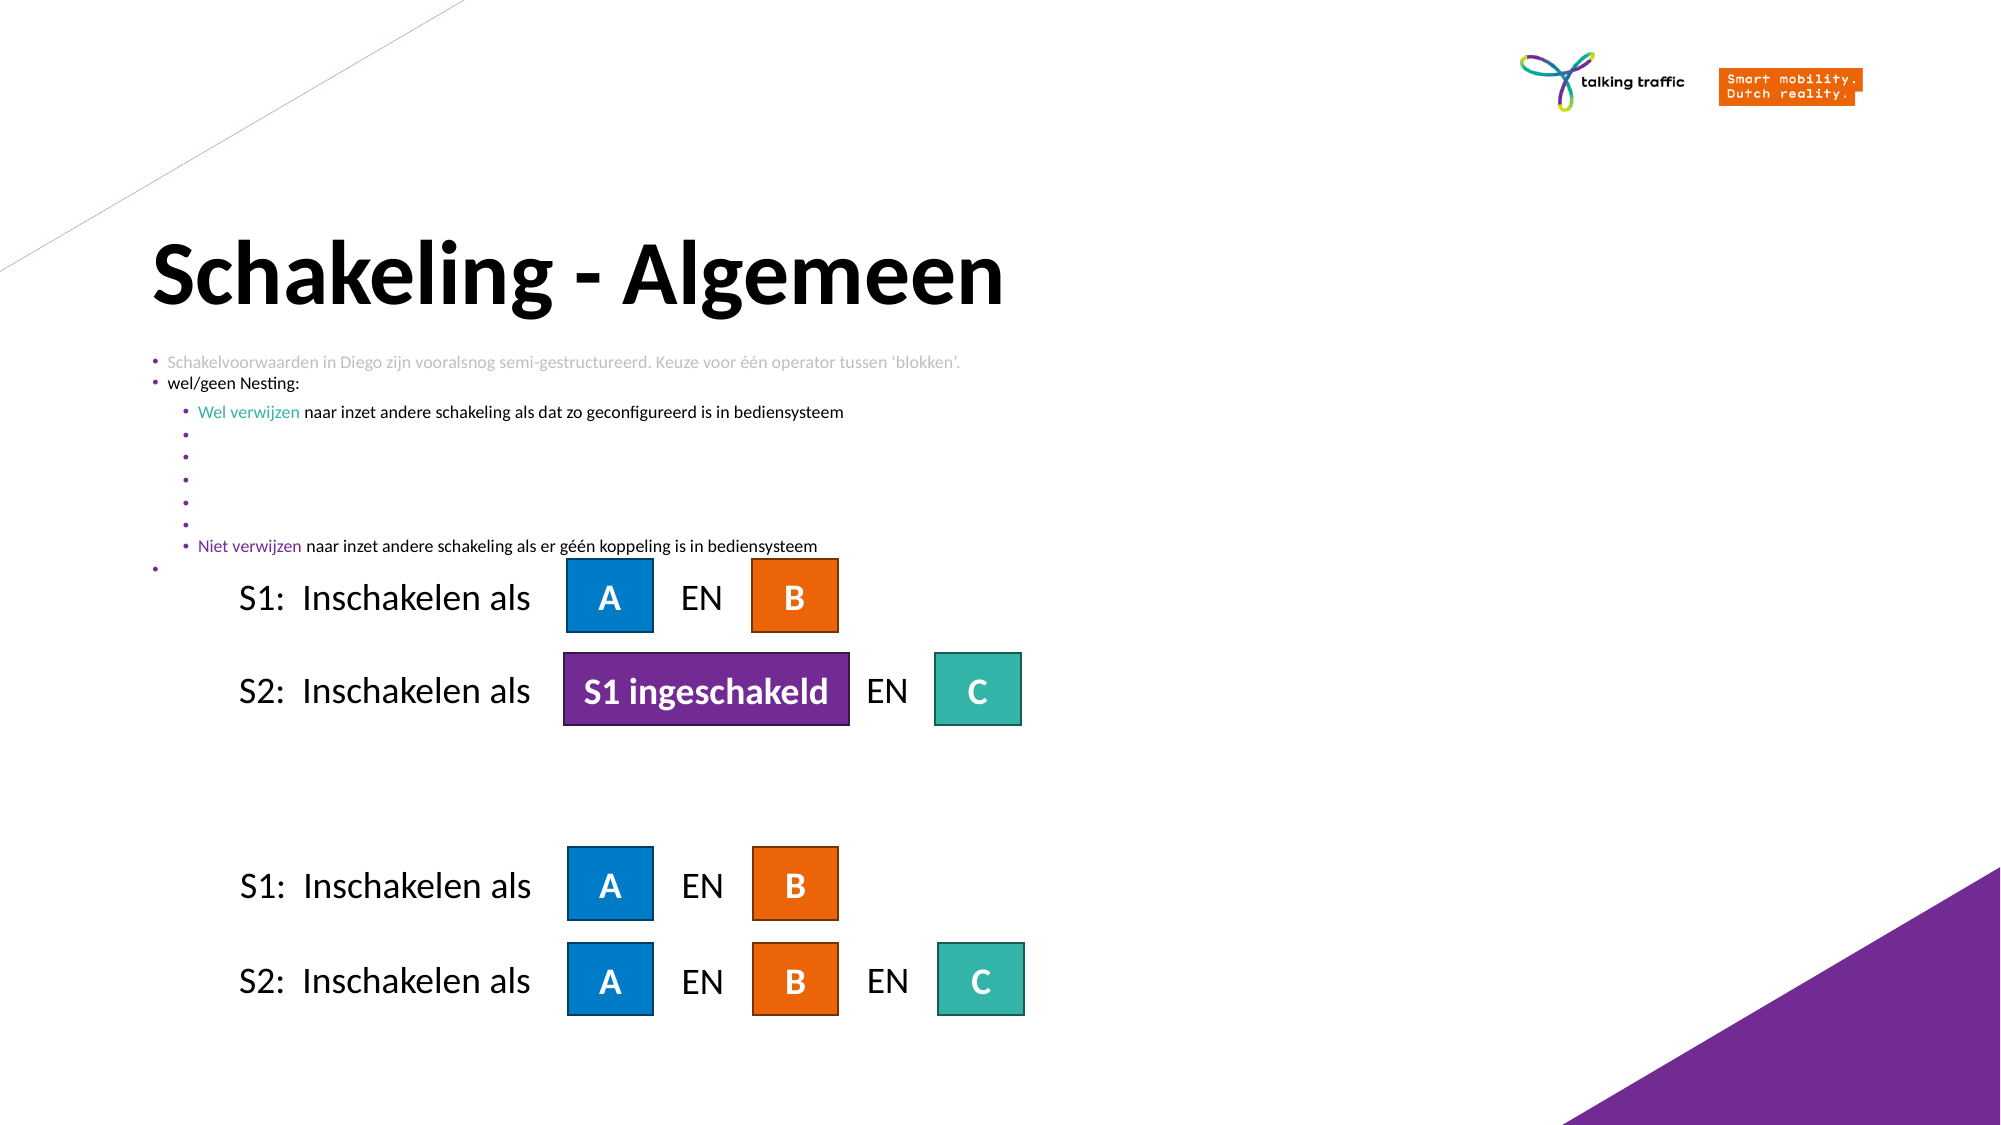

Schakeling - Algemeen
# Schakelvoorwaarden in Diego zijn vooralsnog semi-gestructureerd. Keuze voor één operator tussen ‘blokken’.
wel/geen Nesting:
Wel verwijzen naar inzet andere schakeling als dat zo geconfigureerd is in bediensysteem
Niet verwijzen naar inzet andere schakeling als er géén koppeling is in bediensysteem
A
B
EN
S1: Inschakelen als
S1 ingeschakeld
C
EN
S2: Inschakelen als
A
B
EN
S1: Inschakelen als
A
B
C
EN
EN
S2: Inschakelen als
39